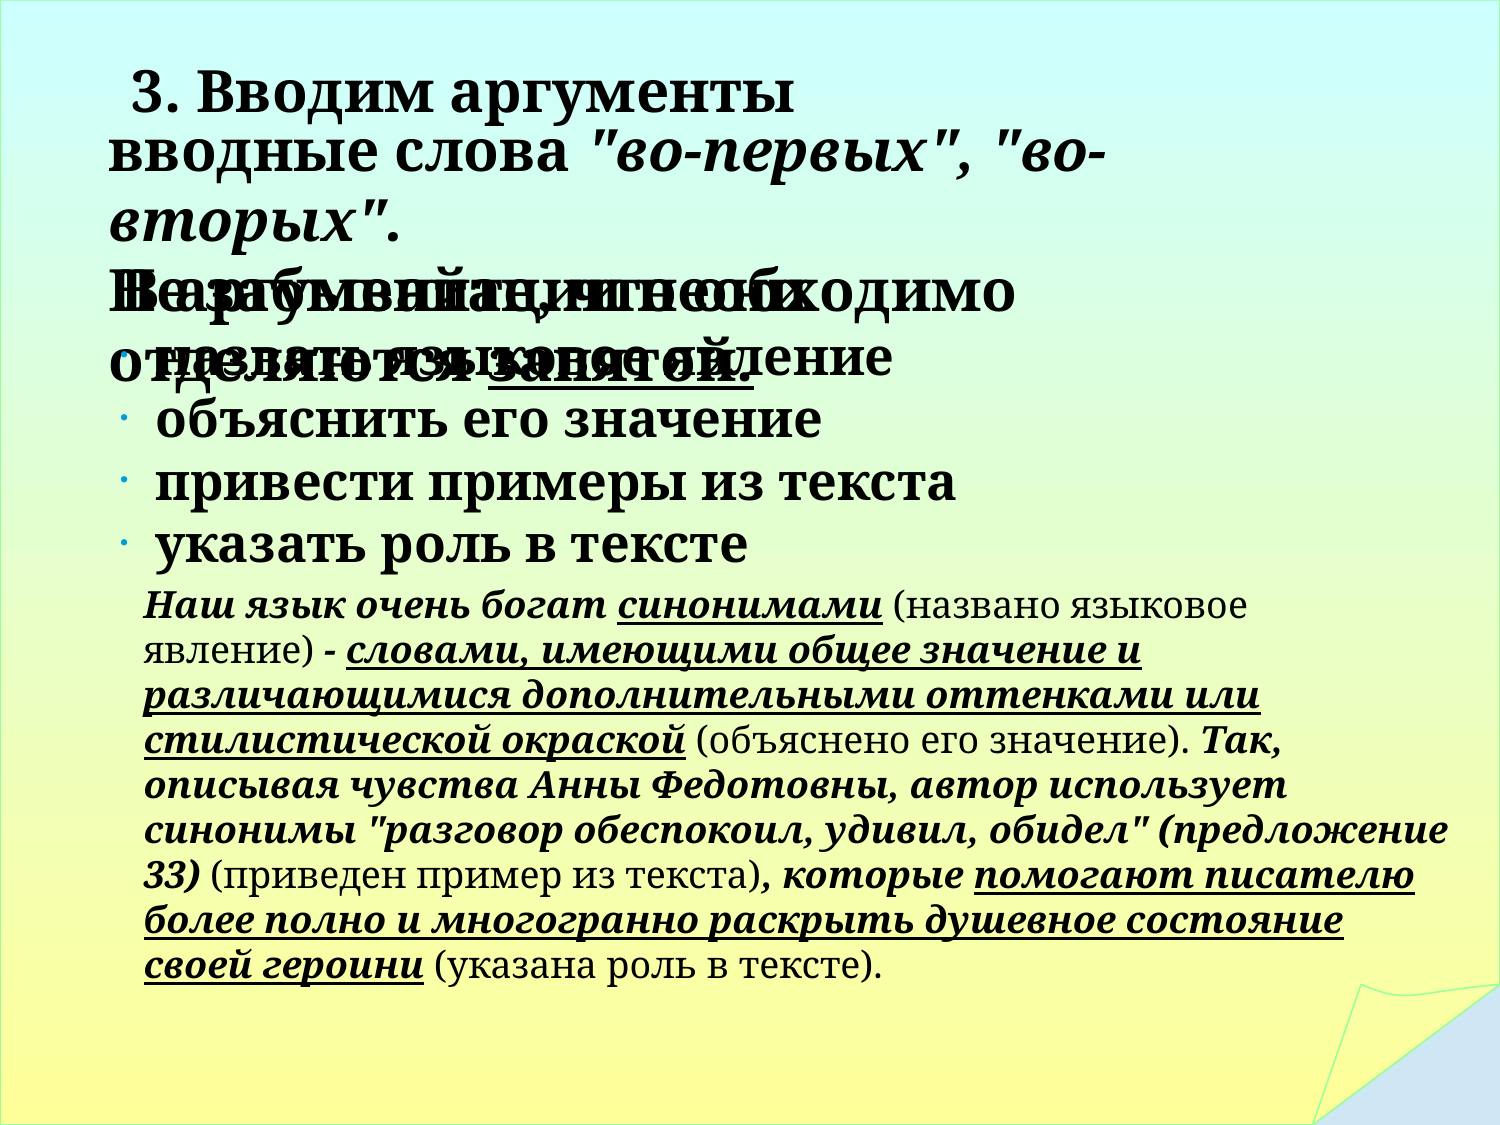

3. Вводим аргументы
вводные слова "во-первых", "во-вторых".
Не забывайте, что они отделяются запятой.
В аргументации необходимо
назвать языковое явление
объяснить его значение
привести примеры из текста
указать роль в тексте
Наш язык очень богат синонимами (названо языковое явление) - словами, имеющими общее значение и различающимися дополнительными оттенками или стилистической окраской (объяснено его значение). Так, описывая чувства Анны Федотовны, автор использует синонимы "разговор обеспокоил, удивил, обидел" (предложение 33) (приведен пример из текста), которые помогают писателю более полно и многогранно раскрыть душевное состояние своей героини (указана роль в тексте).